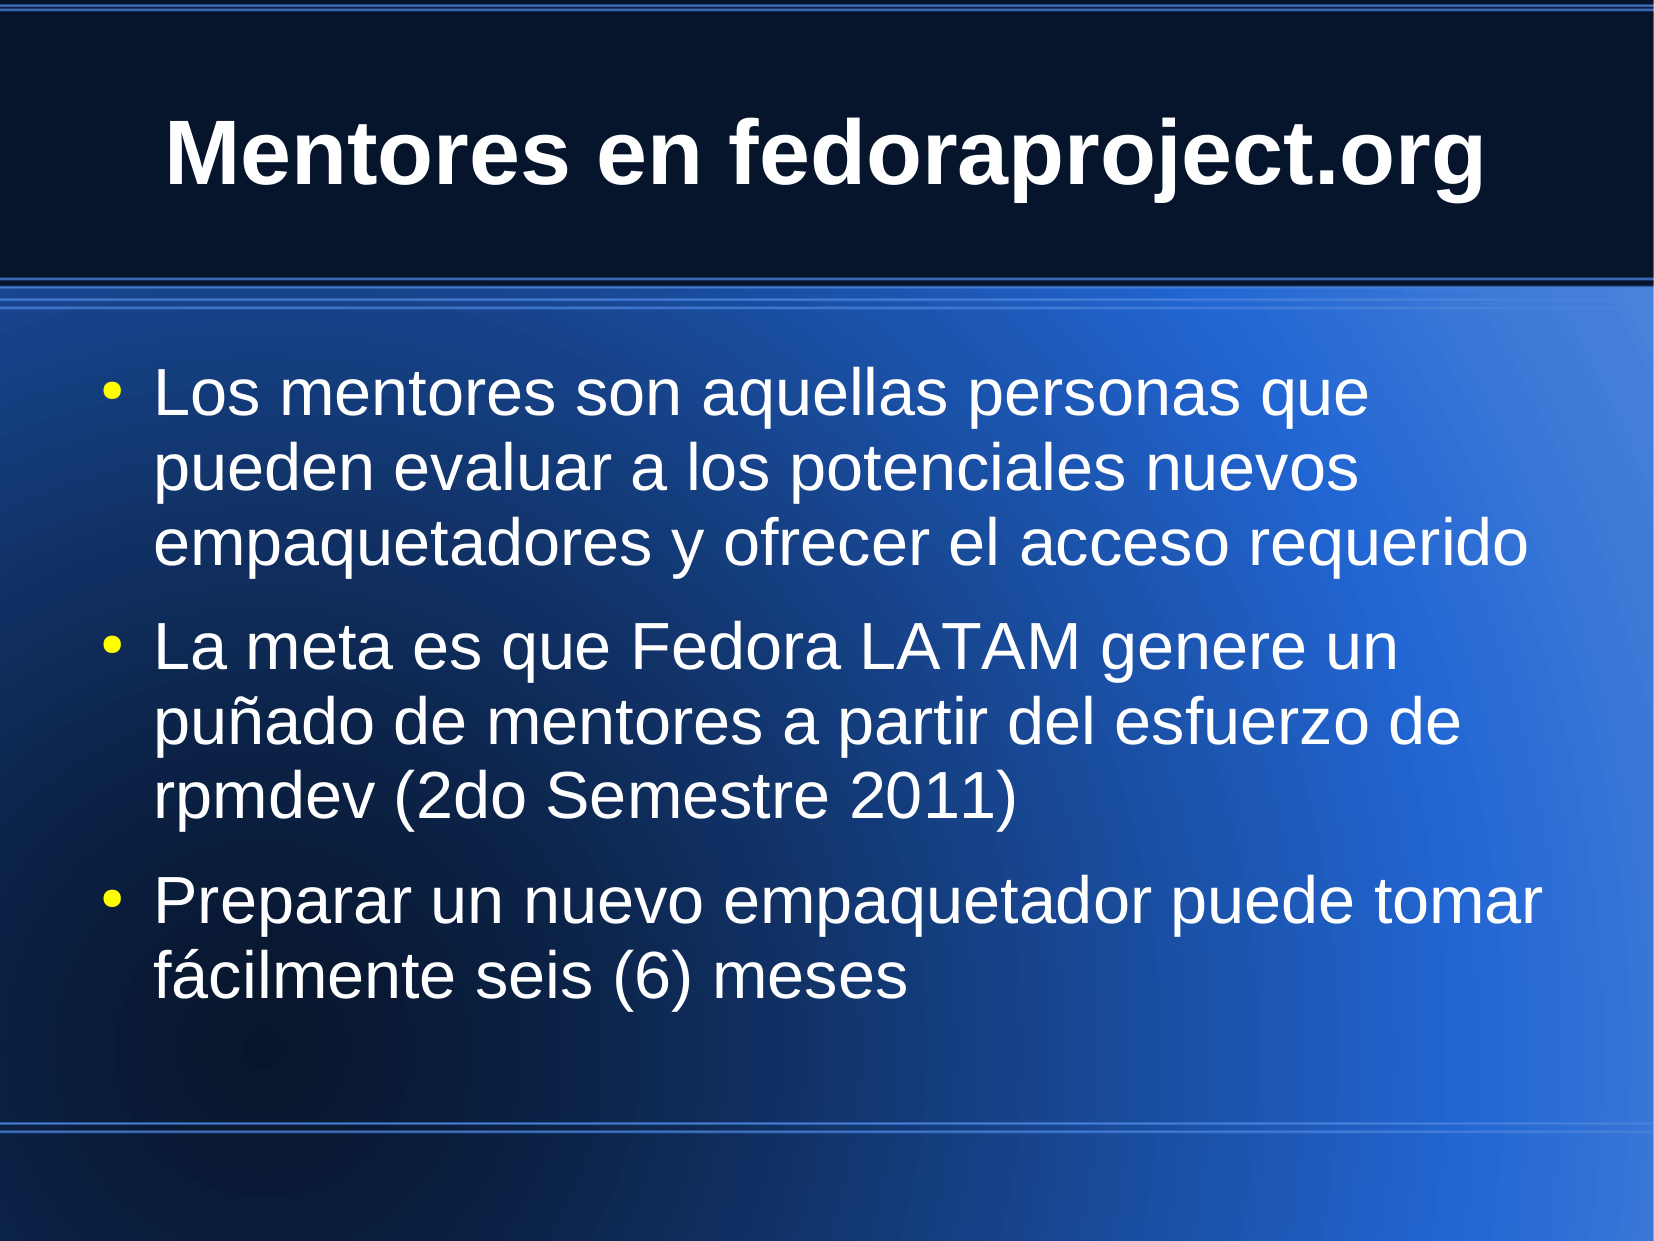

# Mentores en fedoraproject.org
Los mentores son aquellas personas que pueden evaluar a los potenciales nuevos empaquetadores y ofrecer el acceso requerido
La meta es que Fedora LATAM genere un puñado de mentores a partir del esfuerzo de rpmdev (2do Semestre 2011)
Preparar un nuevo empaquetador puede tomar fácilmente seis (6) meses